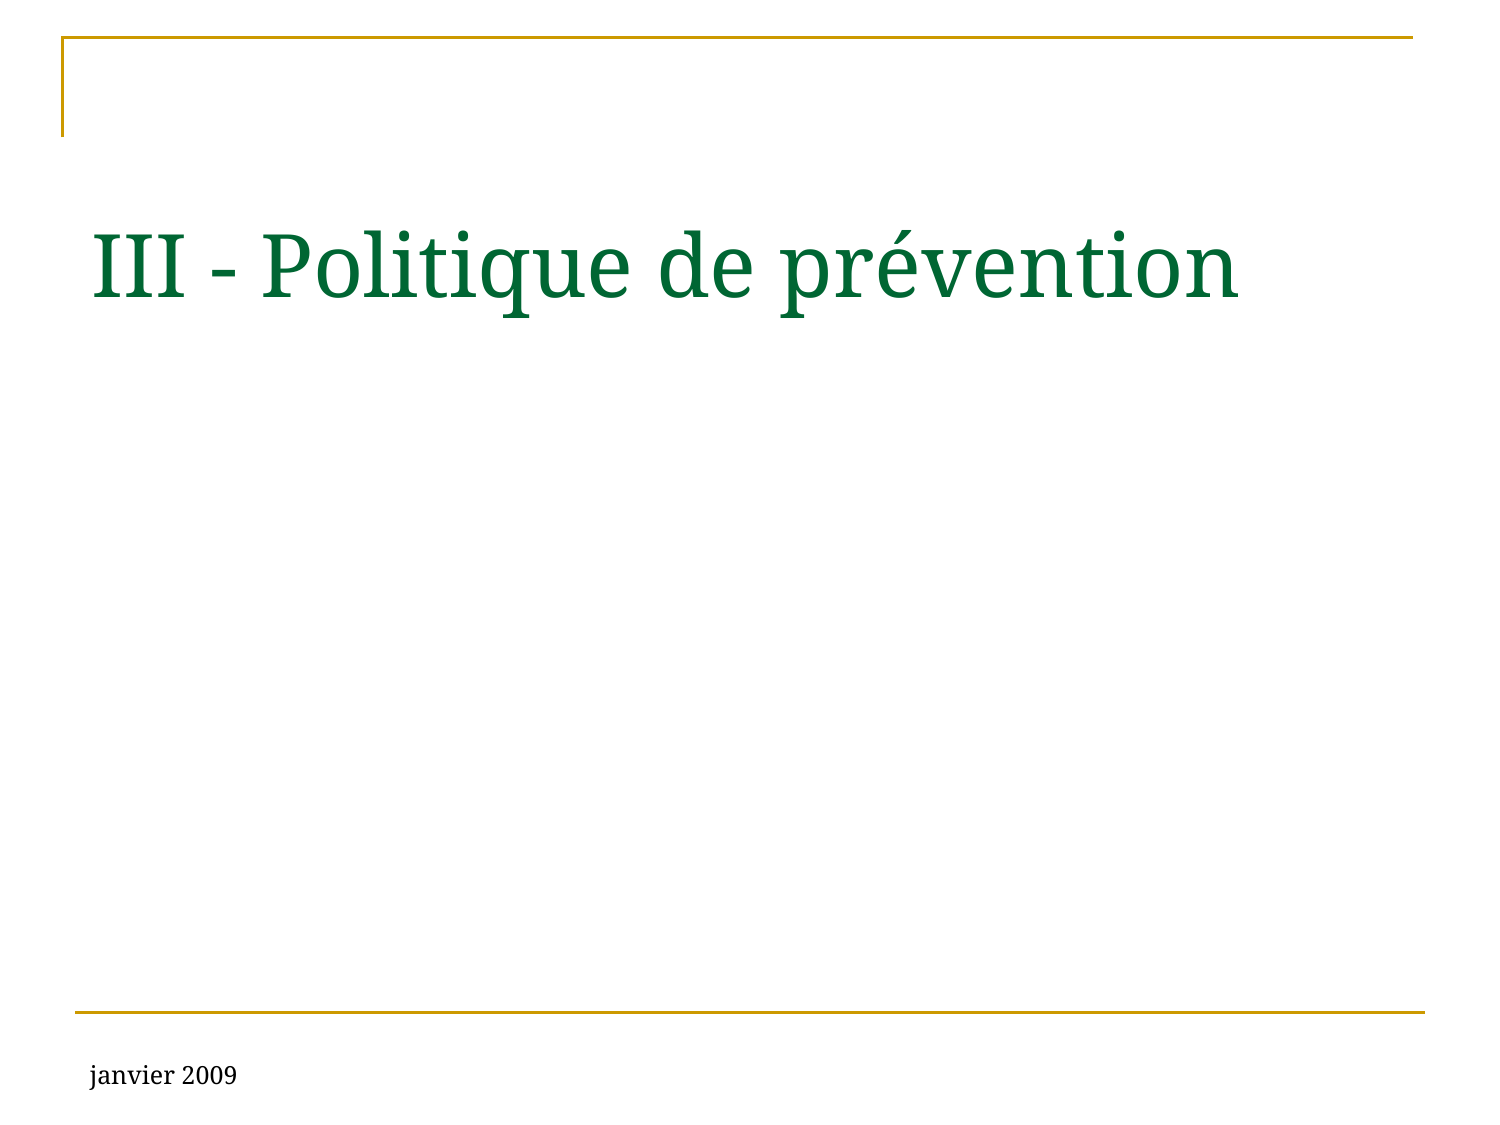

# III - Politique de prévention
janvier 2009